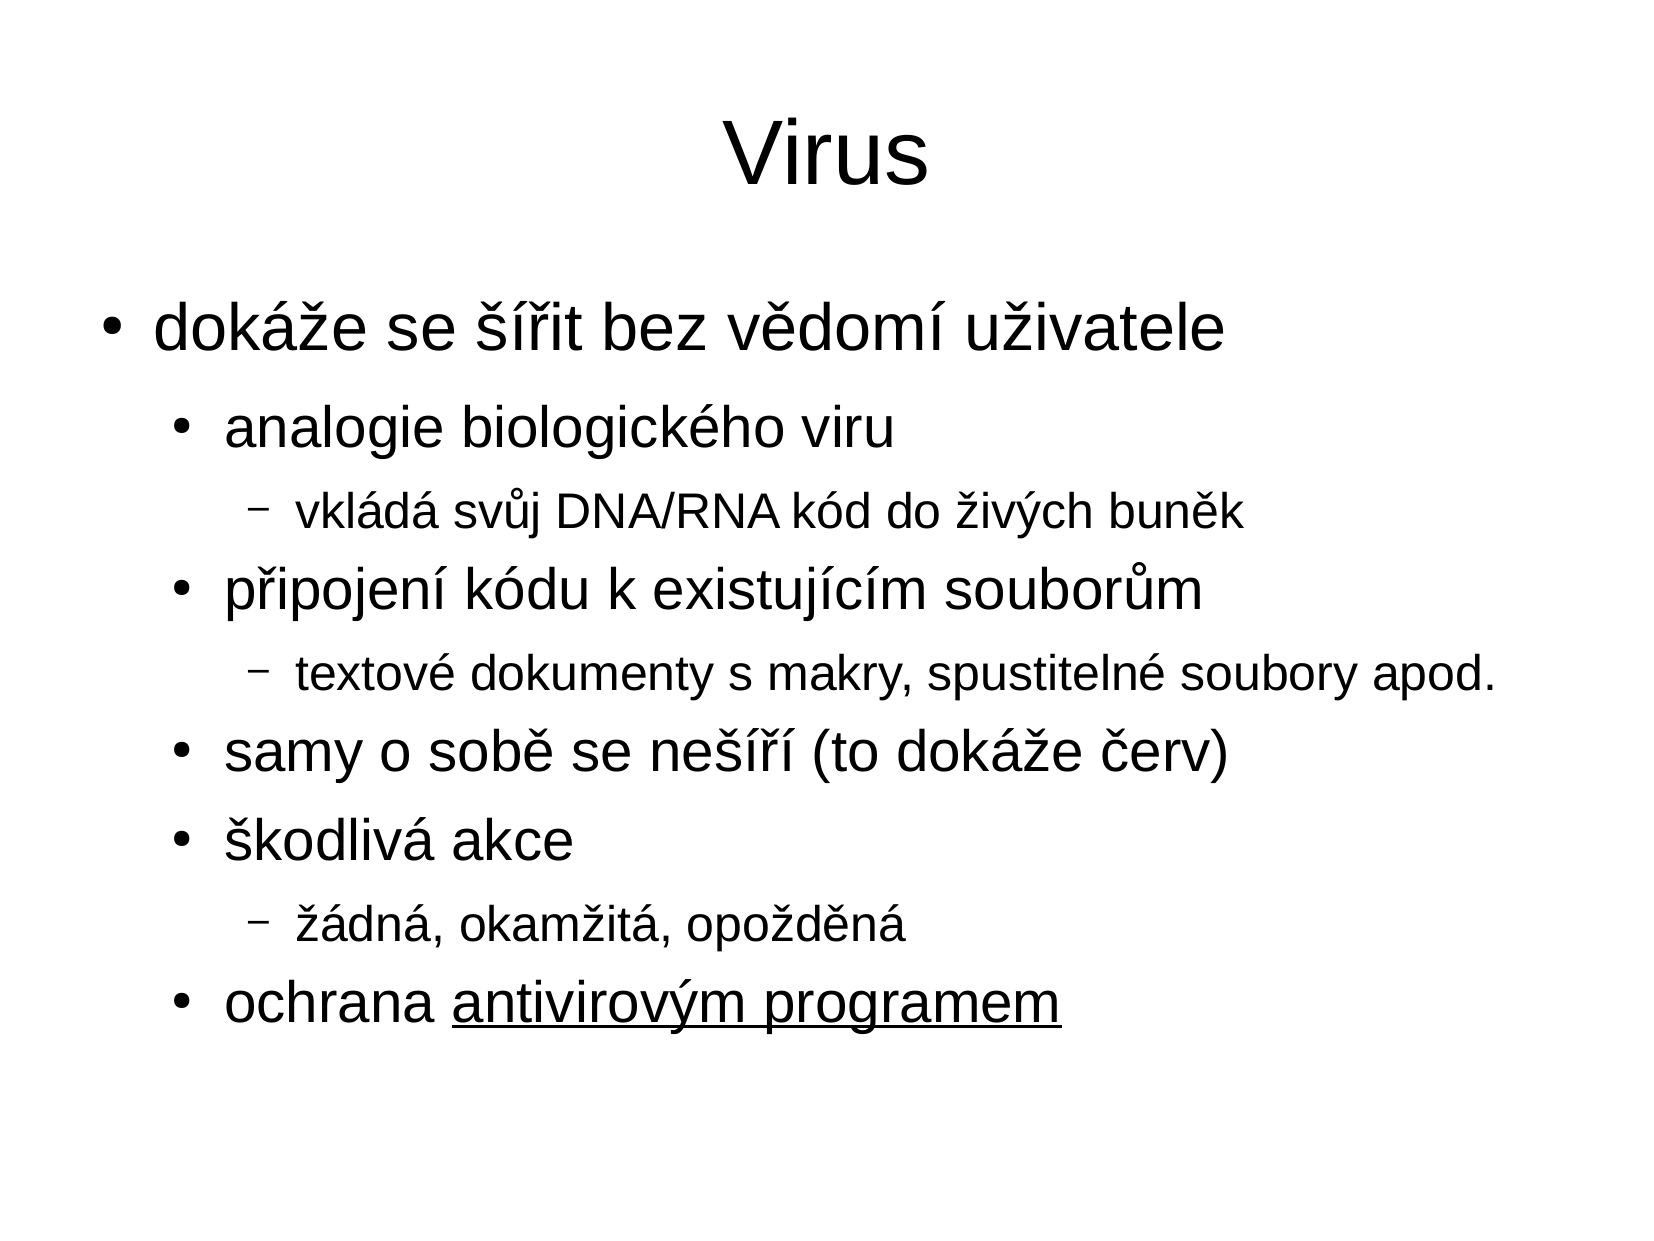

# Virus
dokáže se šířit bez vědomí uživatele
analogie biologického viru
vkládá svůj DNA/RNA kód do živých buněk
připojení kódu k existujícím souborům
textové dokumenty s makry, spustitelné soubory apod.
samy o sobě se nešíří (to dokáže červ)
škodlivá akce
žádná, okamžitá, opožděná
ochrana antivirovým programem